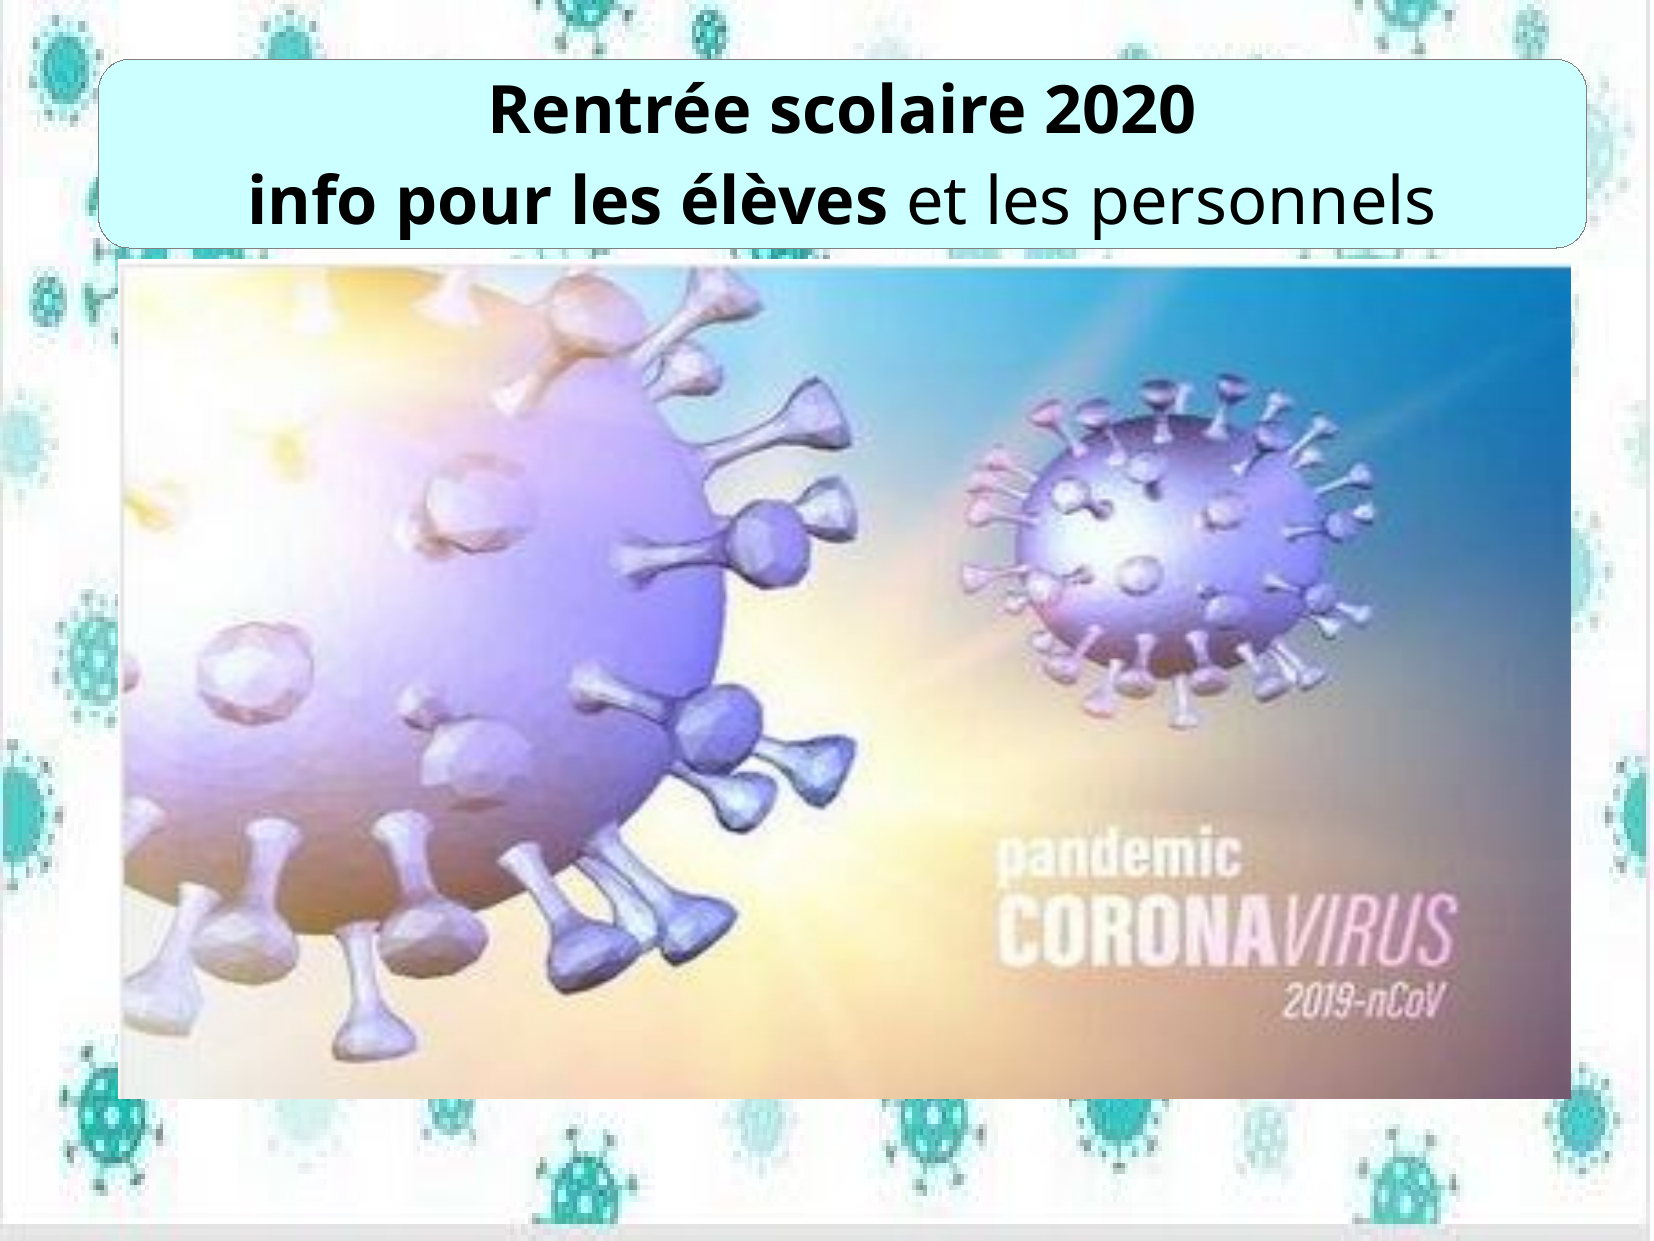

Rentrée scolaire 2020
info pour les élèves et les personnels